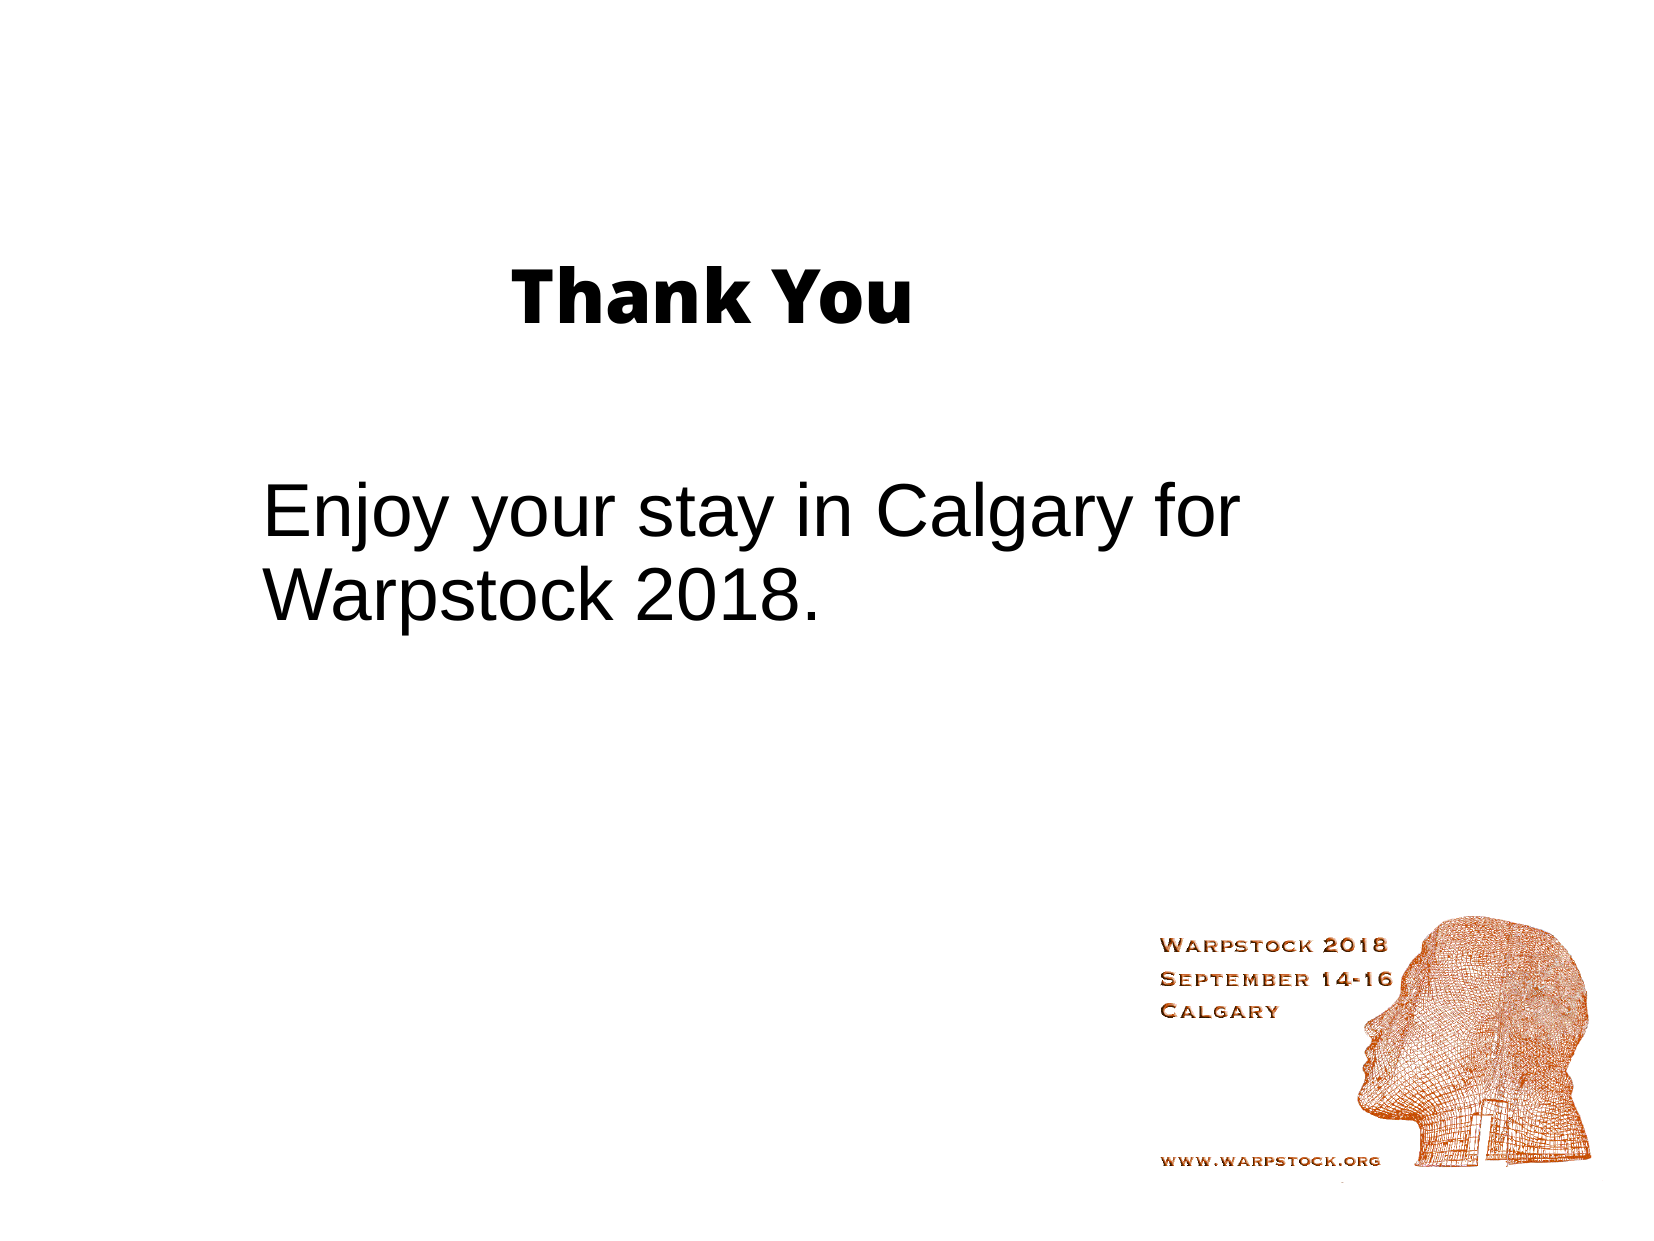

Thank You
Enjoy your stay in Calgary for Warpstock 2018.